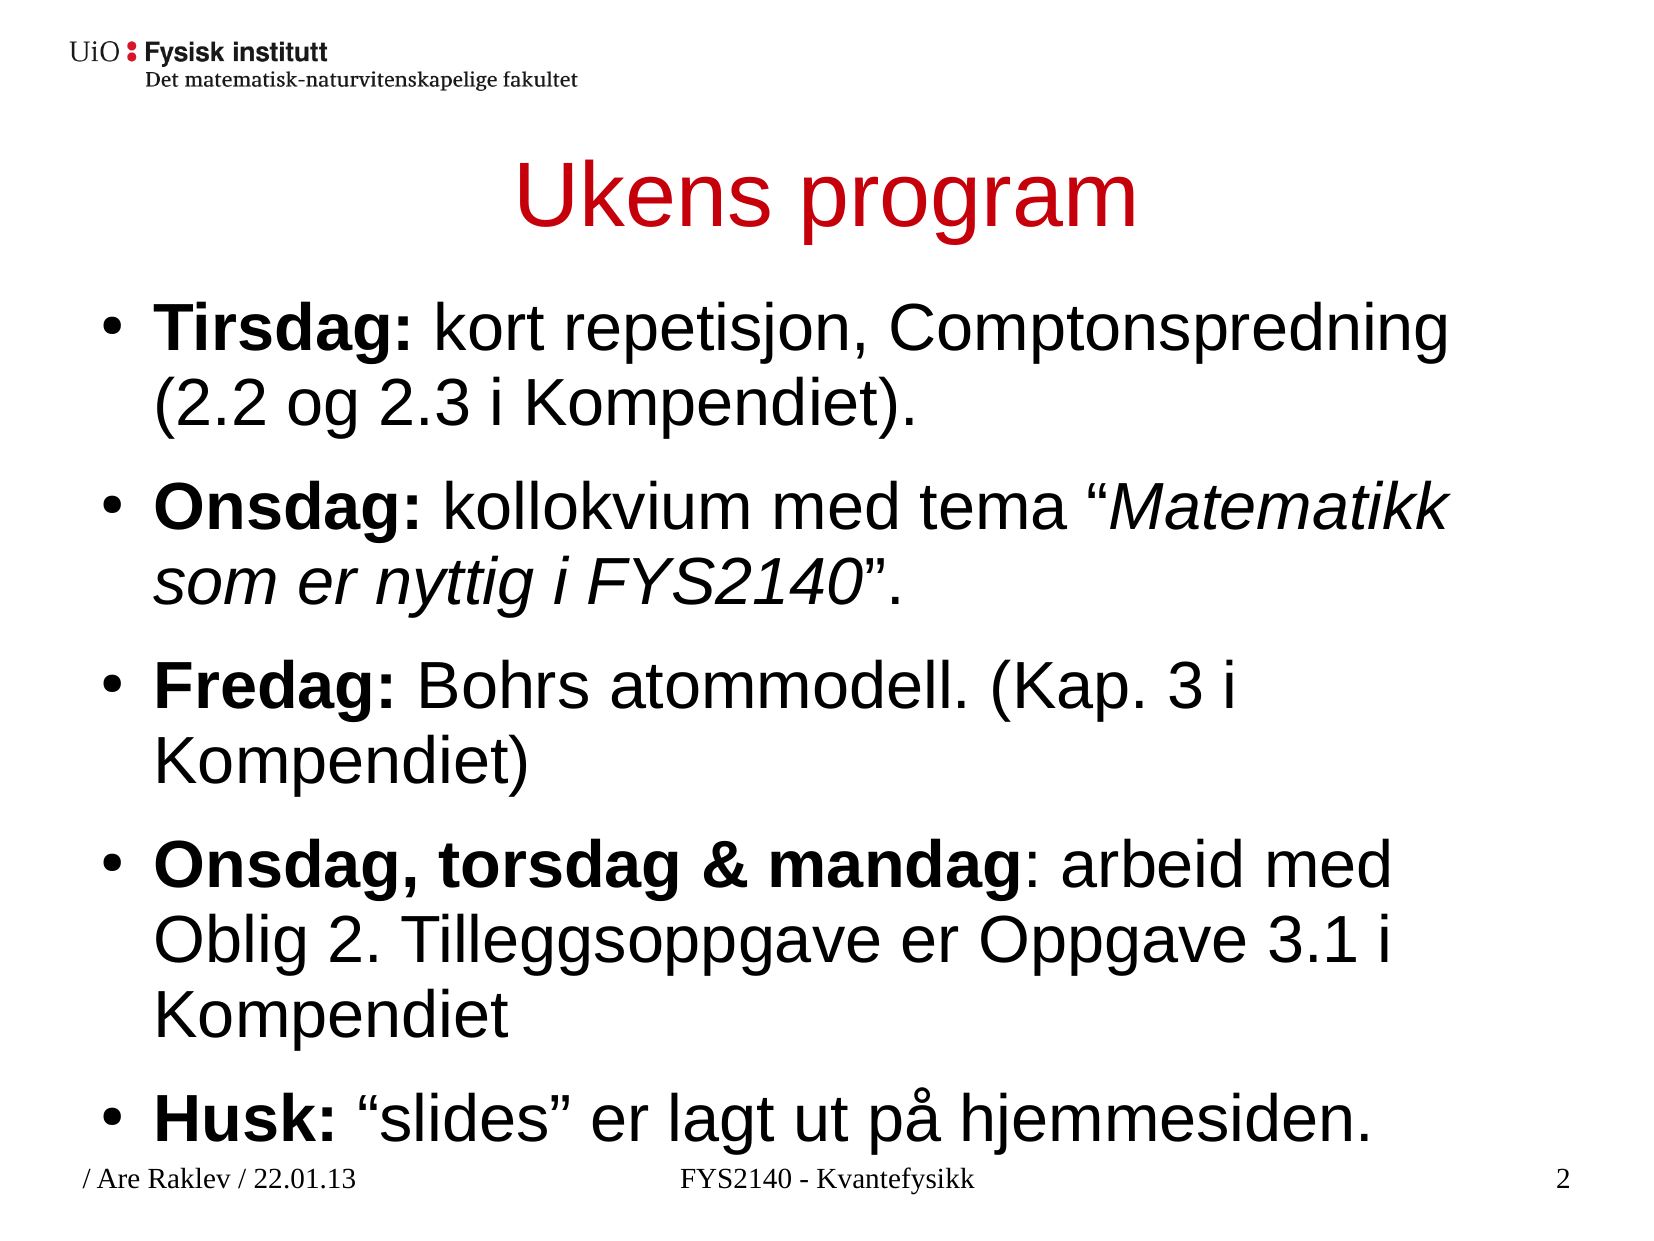

# Ukens program
Tirsdag: kort repetisjon, Comptonspredning (2.2 og 2.3 i Kompendiet).
Onsdag: kollokvium med tema “Matematikk som er nyttig i FYS2140”.
Fredag: Bohrs atommodell. (Kap. 3 i Kompendiet)
Onsdag, torsdag & mandag: arbeid med Oblig 2. Tilleggsoppgave er Oppgave 3.1 i Kompendiet
Husk: “slides” er lagt ut på hjemmesiden.
/ Are Raklev / 22.01.13
FYS2140 - Kvantefysikk
2